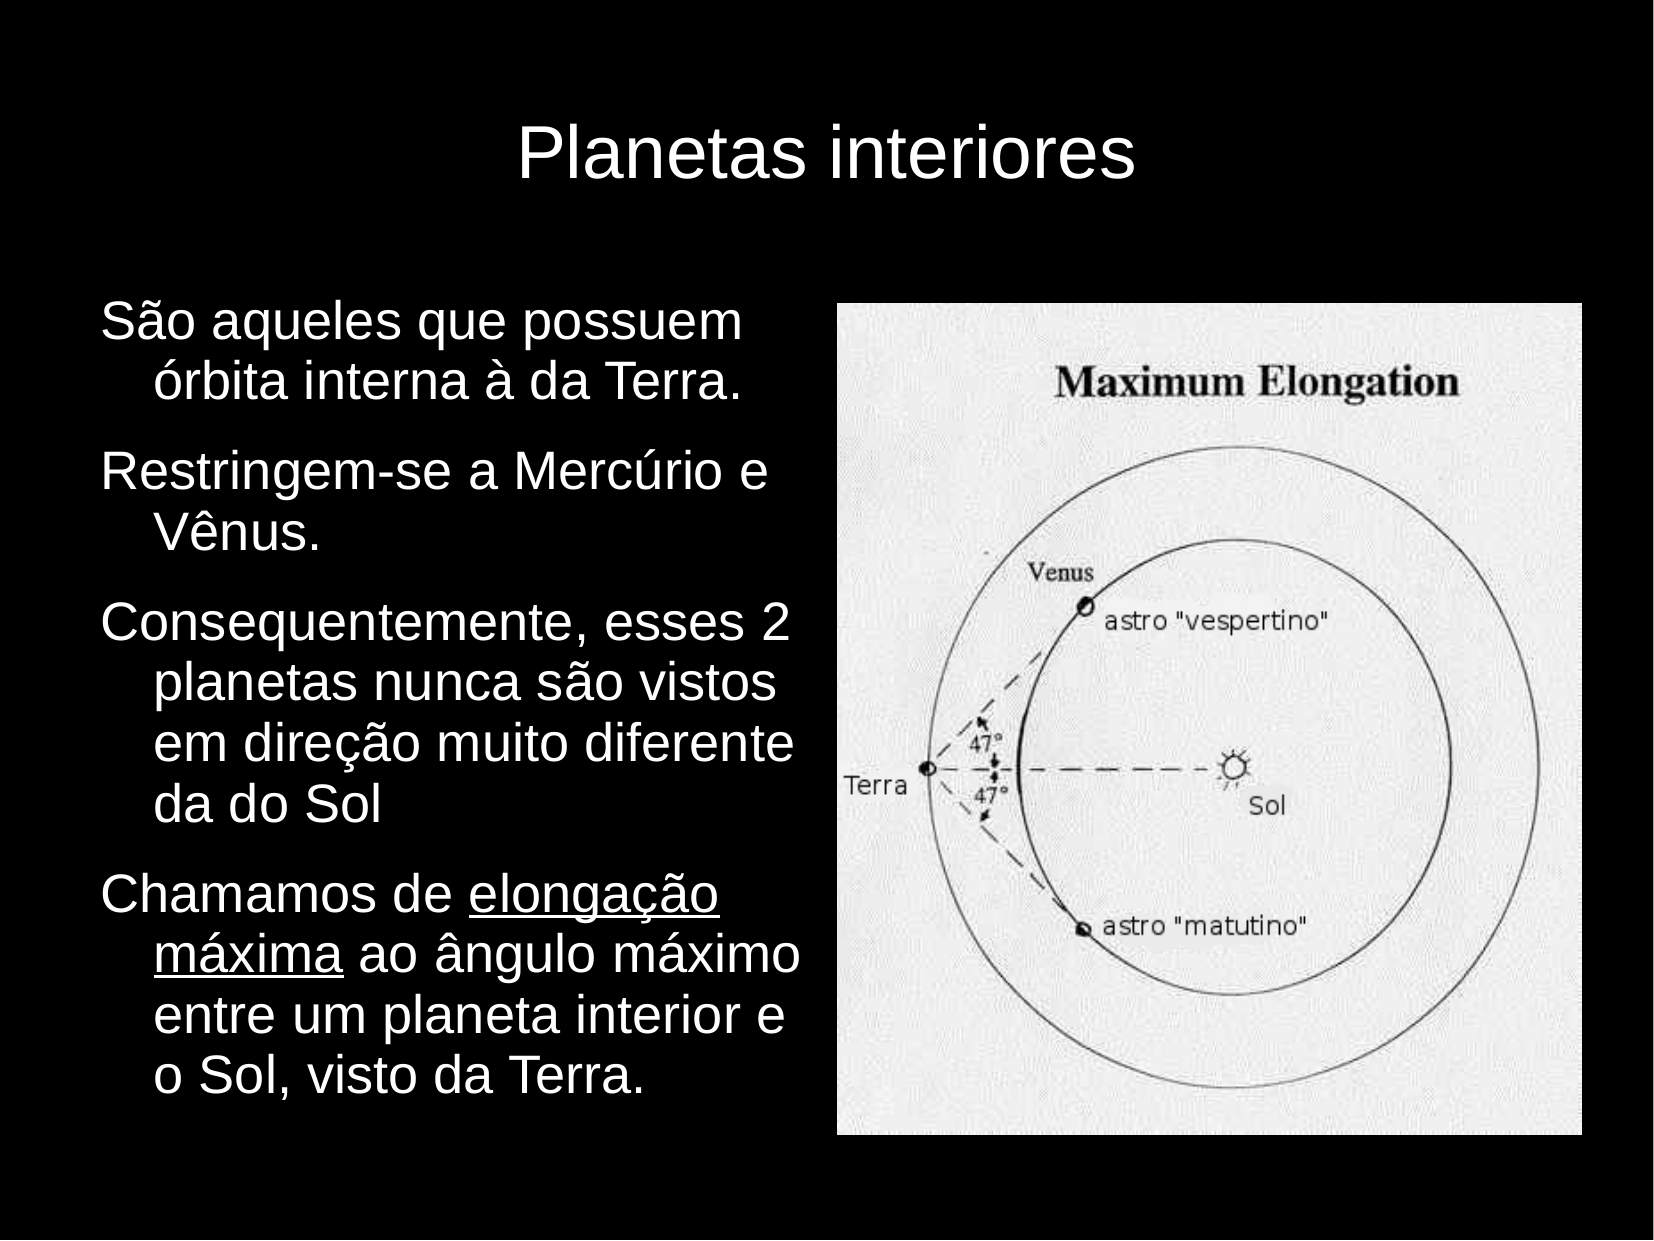

# Planetas interiores
São aqueles que possuem órbita interna à da Terra.
Restringem-se a Mercúrio e Vênus.
Consequentemente, esses 2 planetas nunca são vistos em direção muito diferente da do Sol
Chamamos de elongação máxima ao ângulo máximo entre um planeta interior e o Sol, visto da Terra.